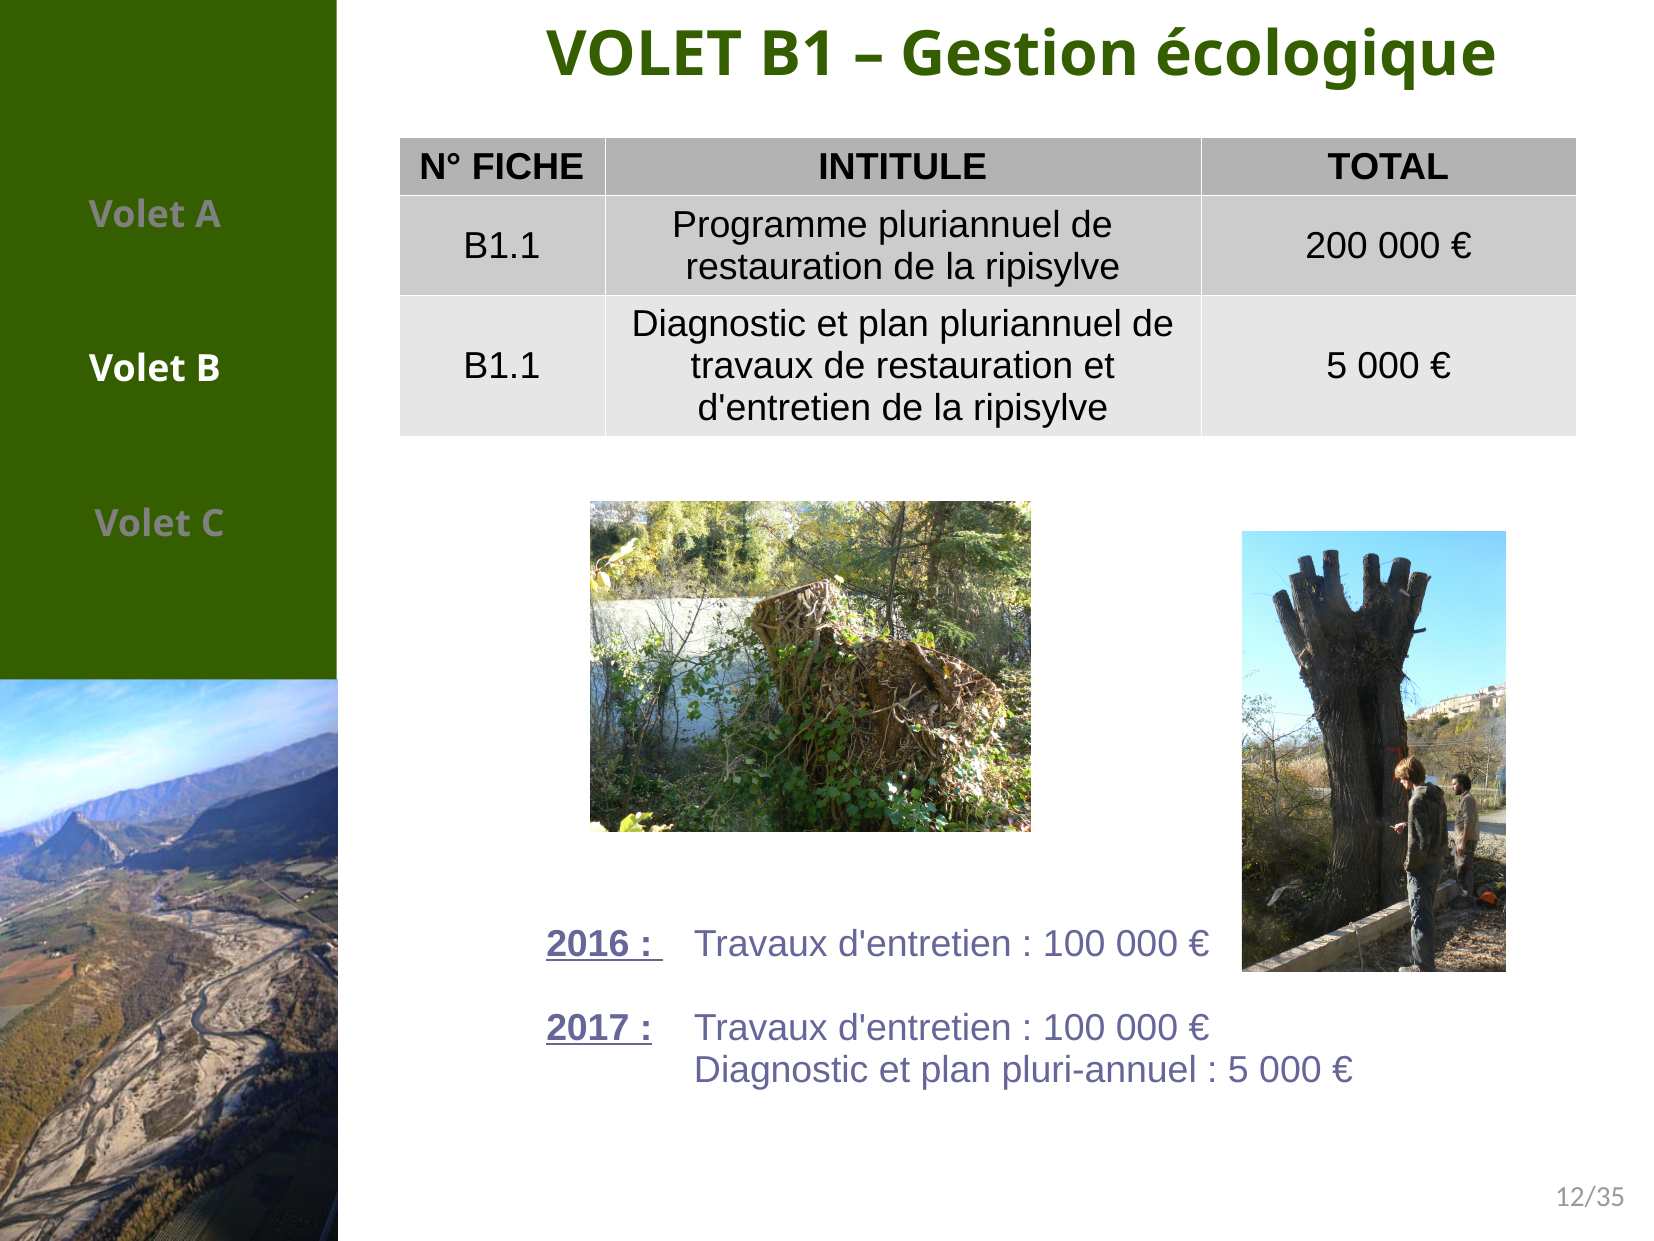

VOLET B1 – Gestion écologique
Volet A
Volet B
 Volet C
| N° FICHE | INTITULE | TOTAL |
| --- | --- | --- |
| B1.1 | Programme pluriannuel de restauration de la ripisylve | 200 000 € |
| B1.1 | Diagnostic et plan pluriannuel de travaux de restauration et d'entretien de la ripisylve | 5 000 € |
2016 : 	Travaux d'entretien : 100 000 €
2017 :	Travaux d'entretien : 100 000 €
		Diagnostic et plan pluri-annuel : 5 000 €
12